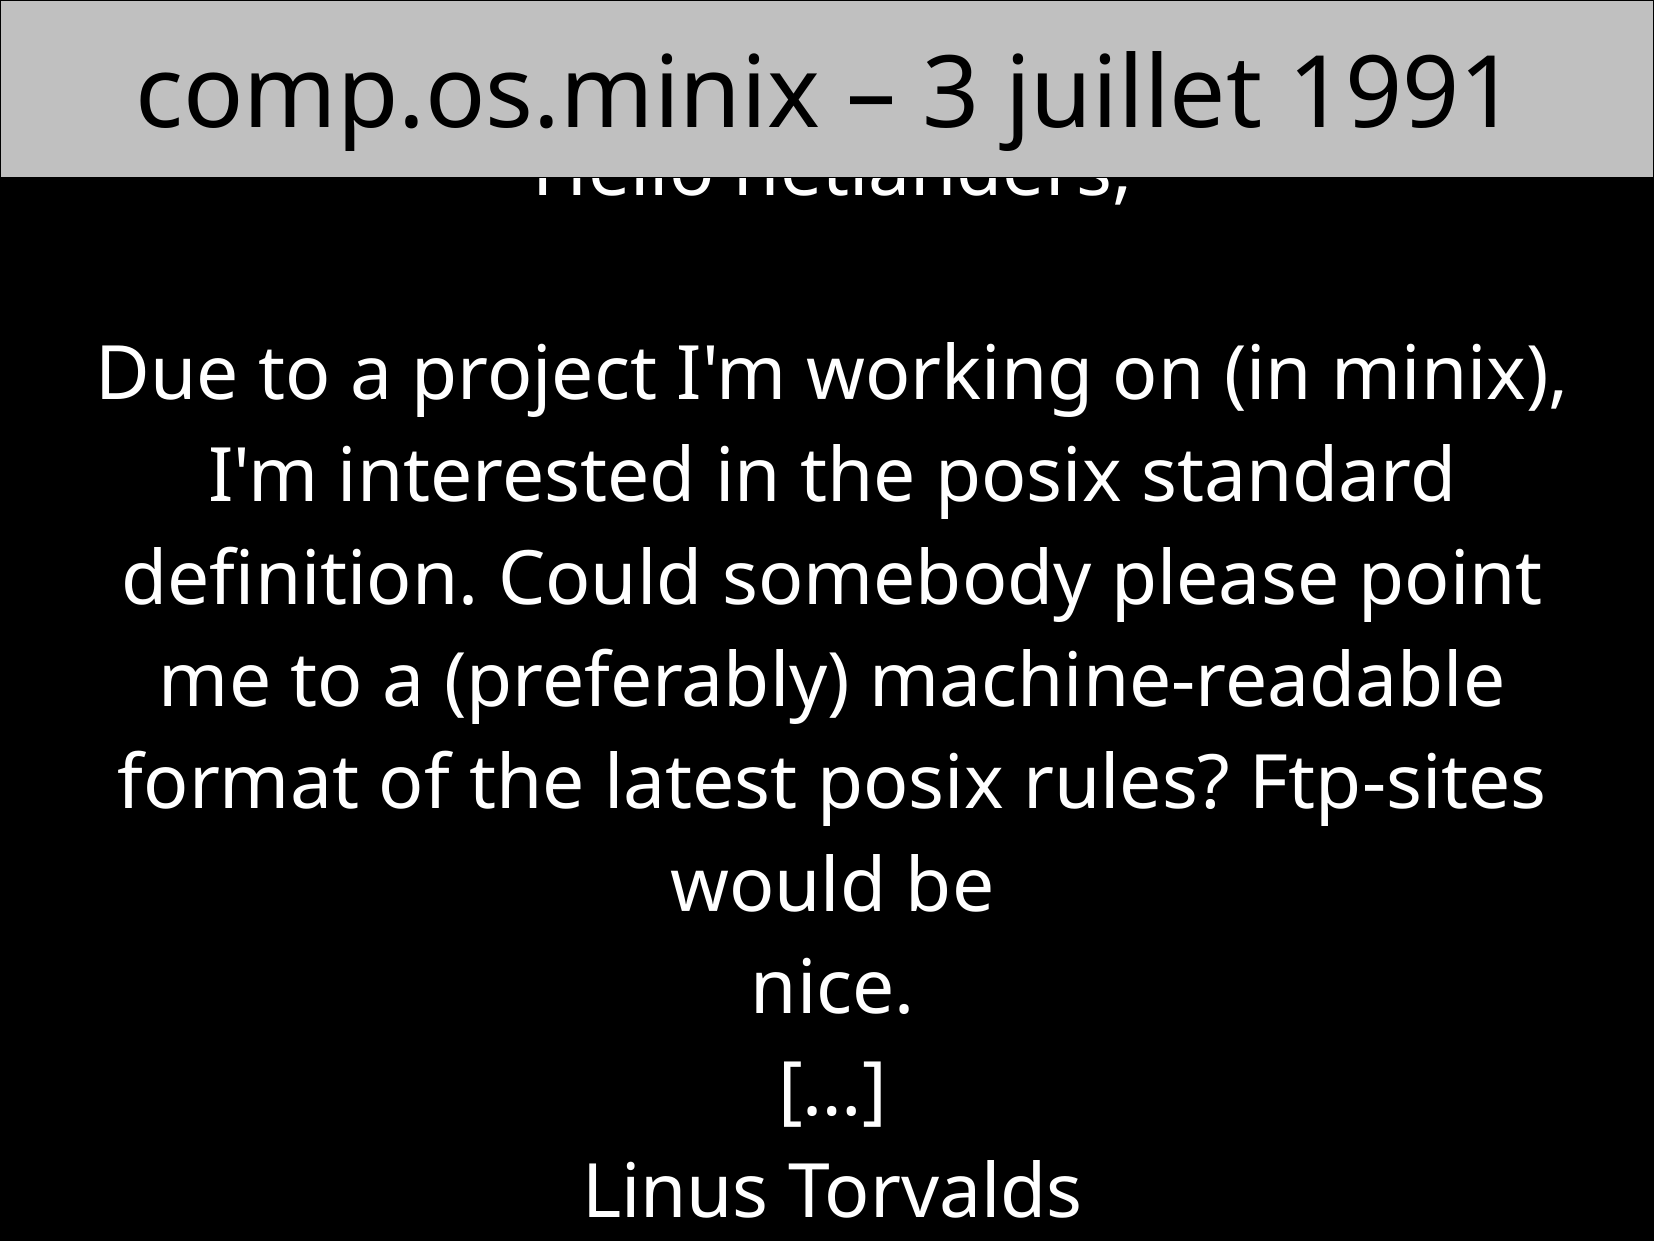

comp.os.minix – 3 juillet 1991
# Hello netlanders,
Due to a project I'm working on (in minix), I'm interested in the posix standard definition. Could somebody please point me to a (preferably) machine-readable format of the latest posix rules? Ftp-sites would be
nice.
[…]
Linus Torvalds